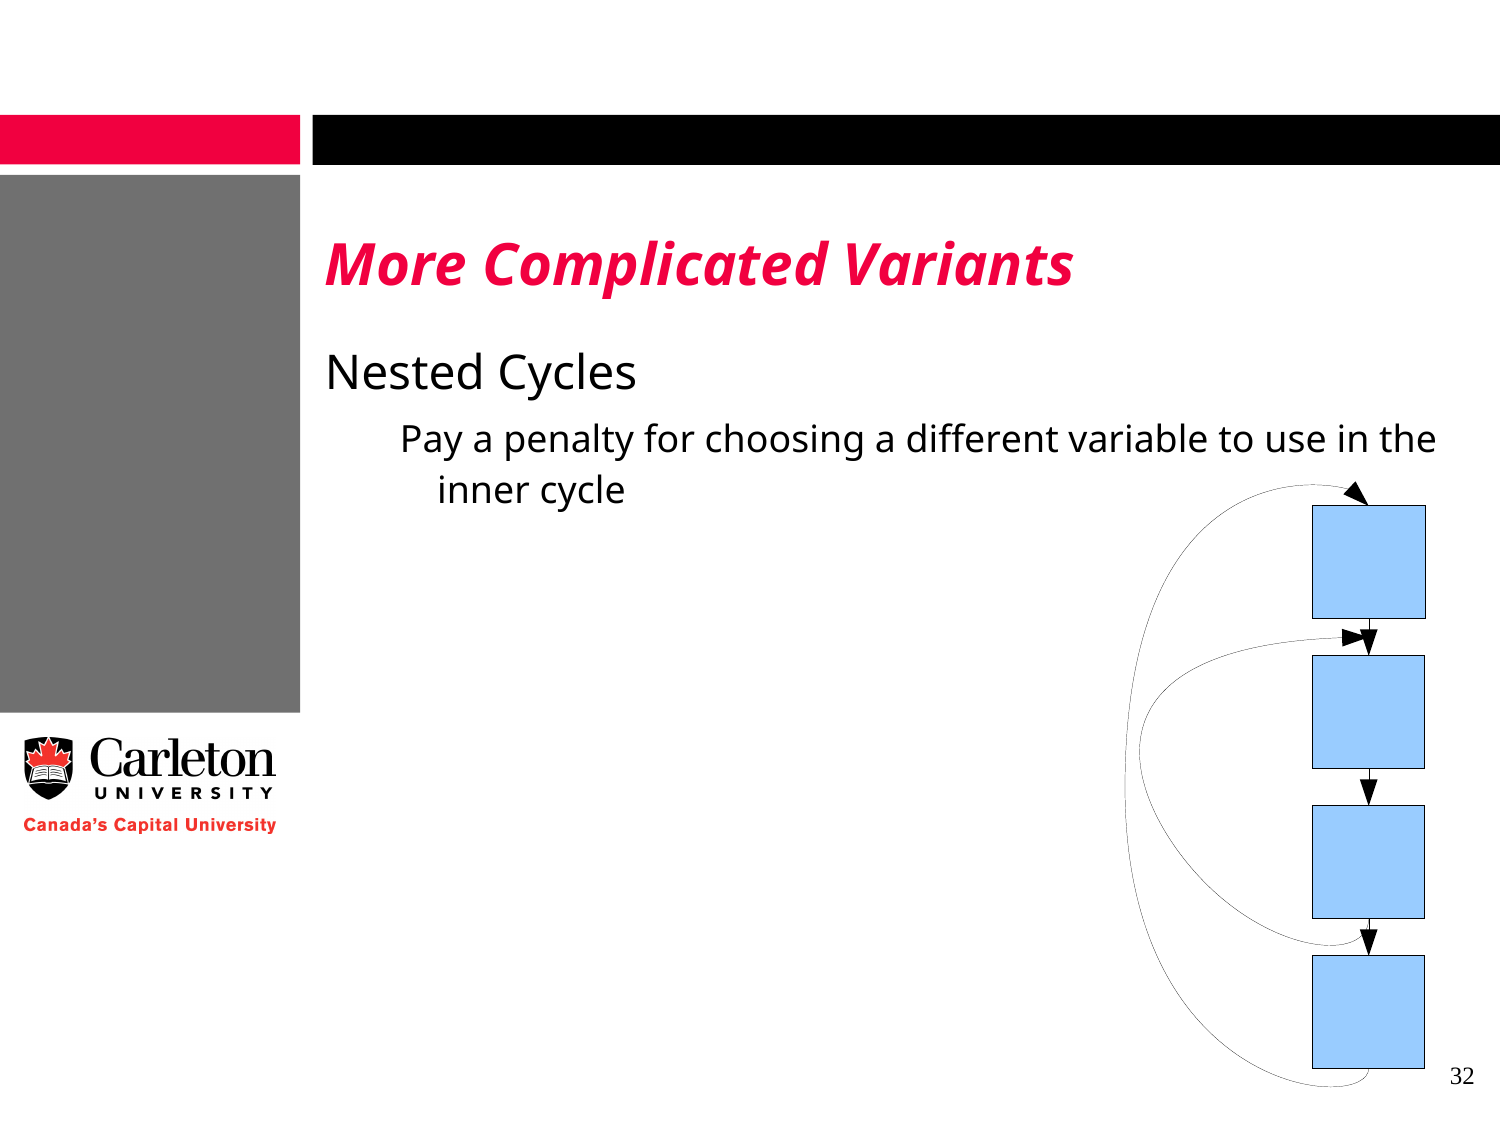

# More Complicated Variants
Nested Cycles
Pay a penalty for choosing a different variable to use in the inner cycle
32